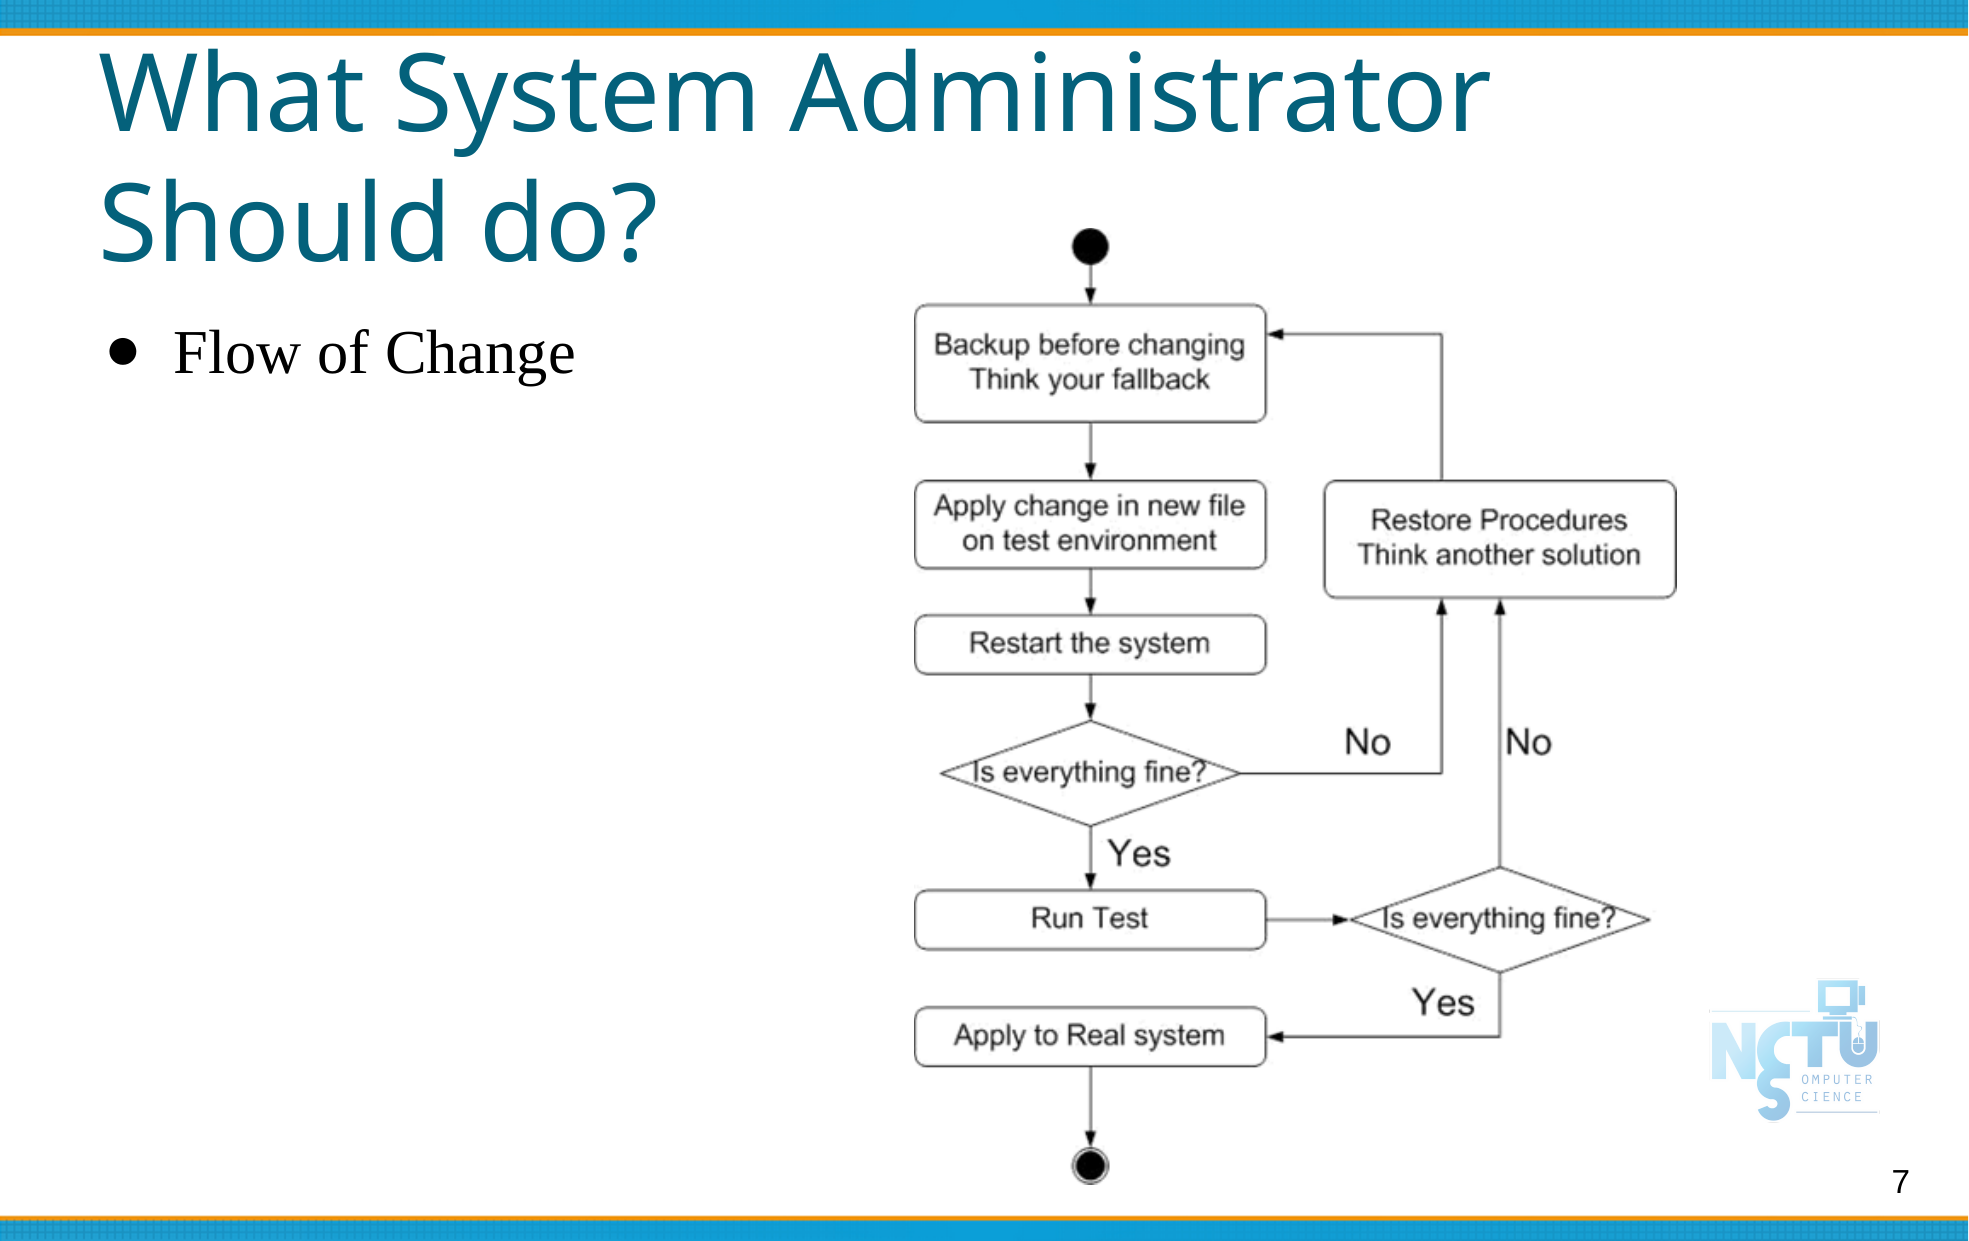

# What System Administrator Should do?
Flow of Change